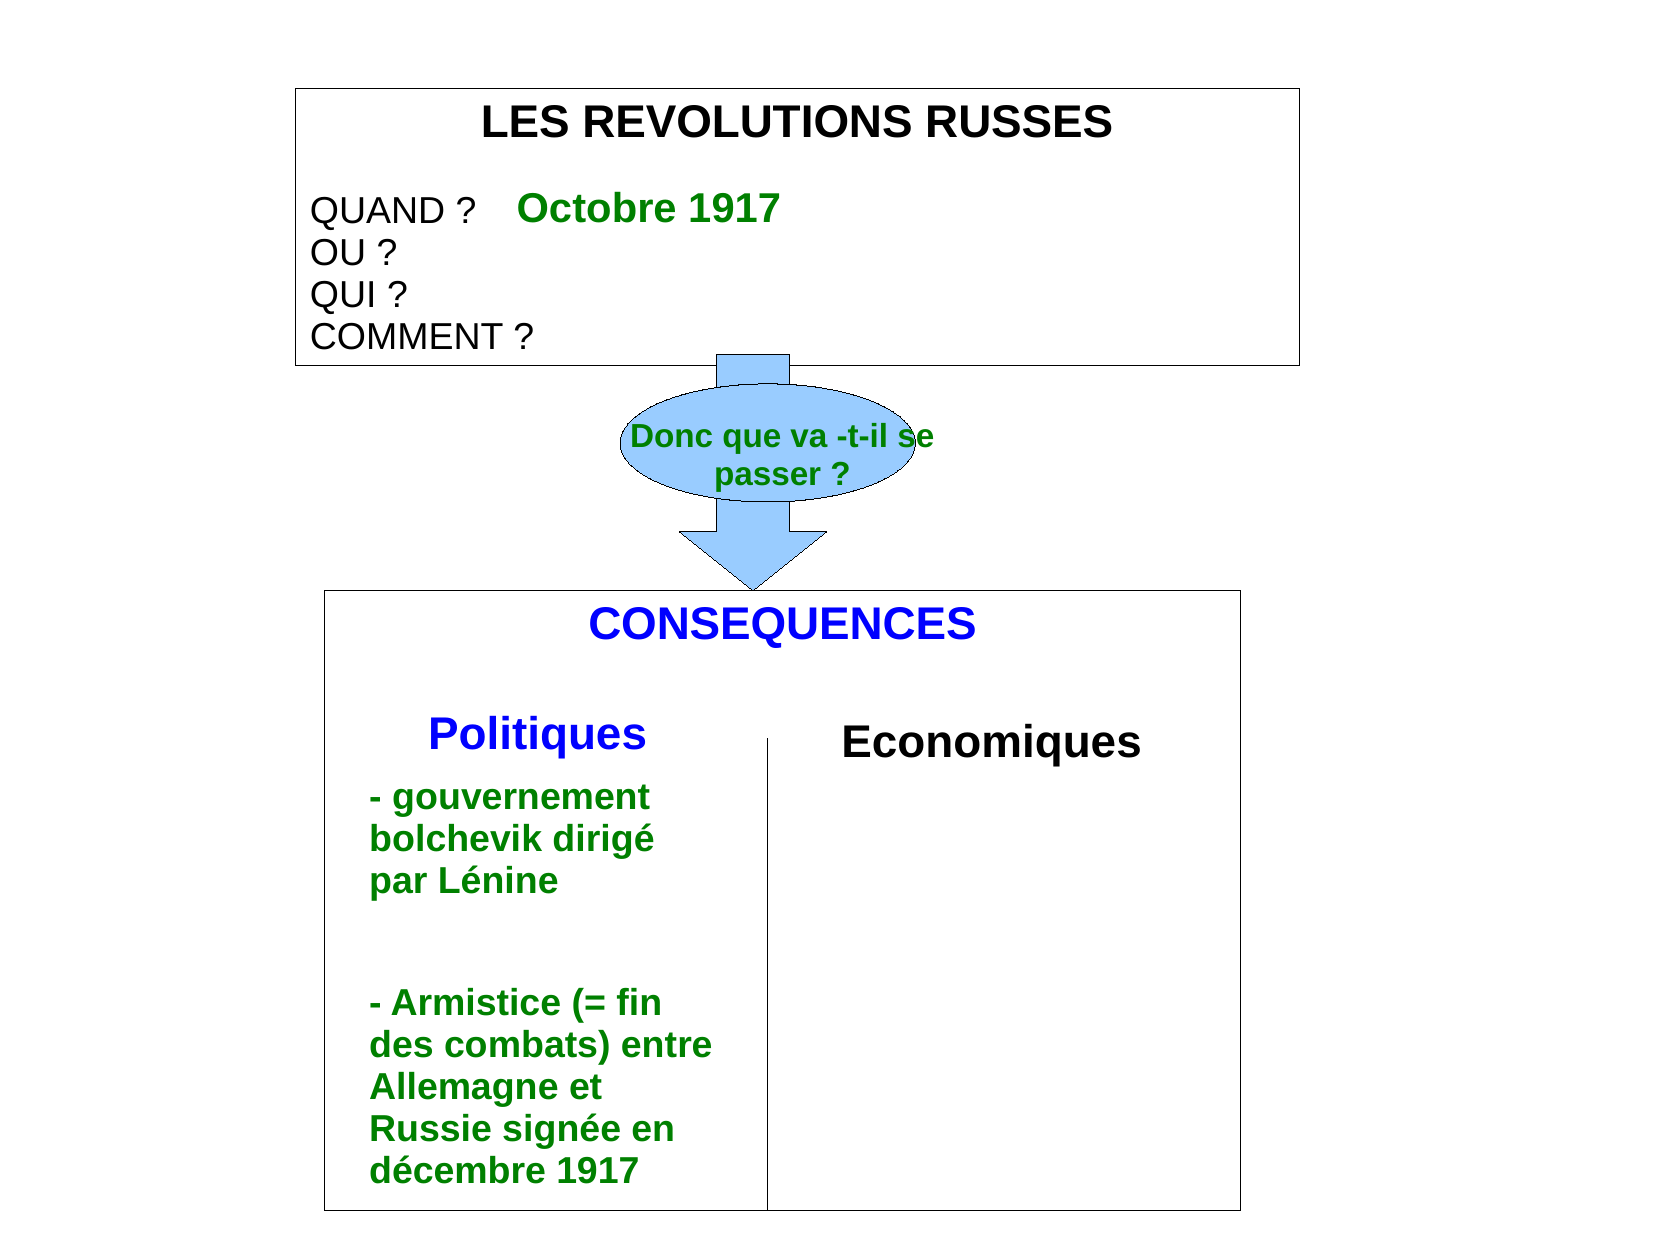

LES REVOLUTIONS RUSSES
QUAND ?
OU ?
QUI ?
COMMENT ?
Octobre 1917
Donc que va -t-il se passer ?
CONSEQUENCES
Politiques
Economiques
- gouvernement bolchevik dirigé par Lénine
- Armistice (= fin des combats) entre Allemagne et Russie signée en décembre 1917